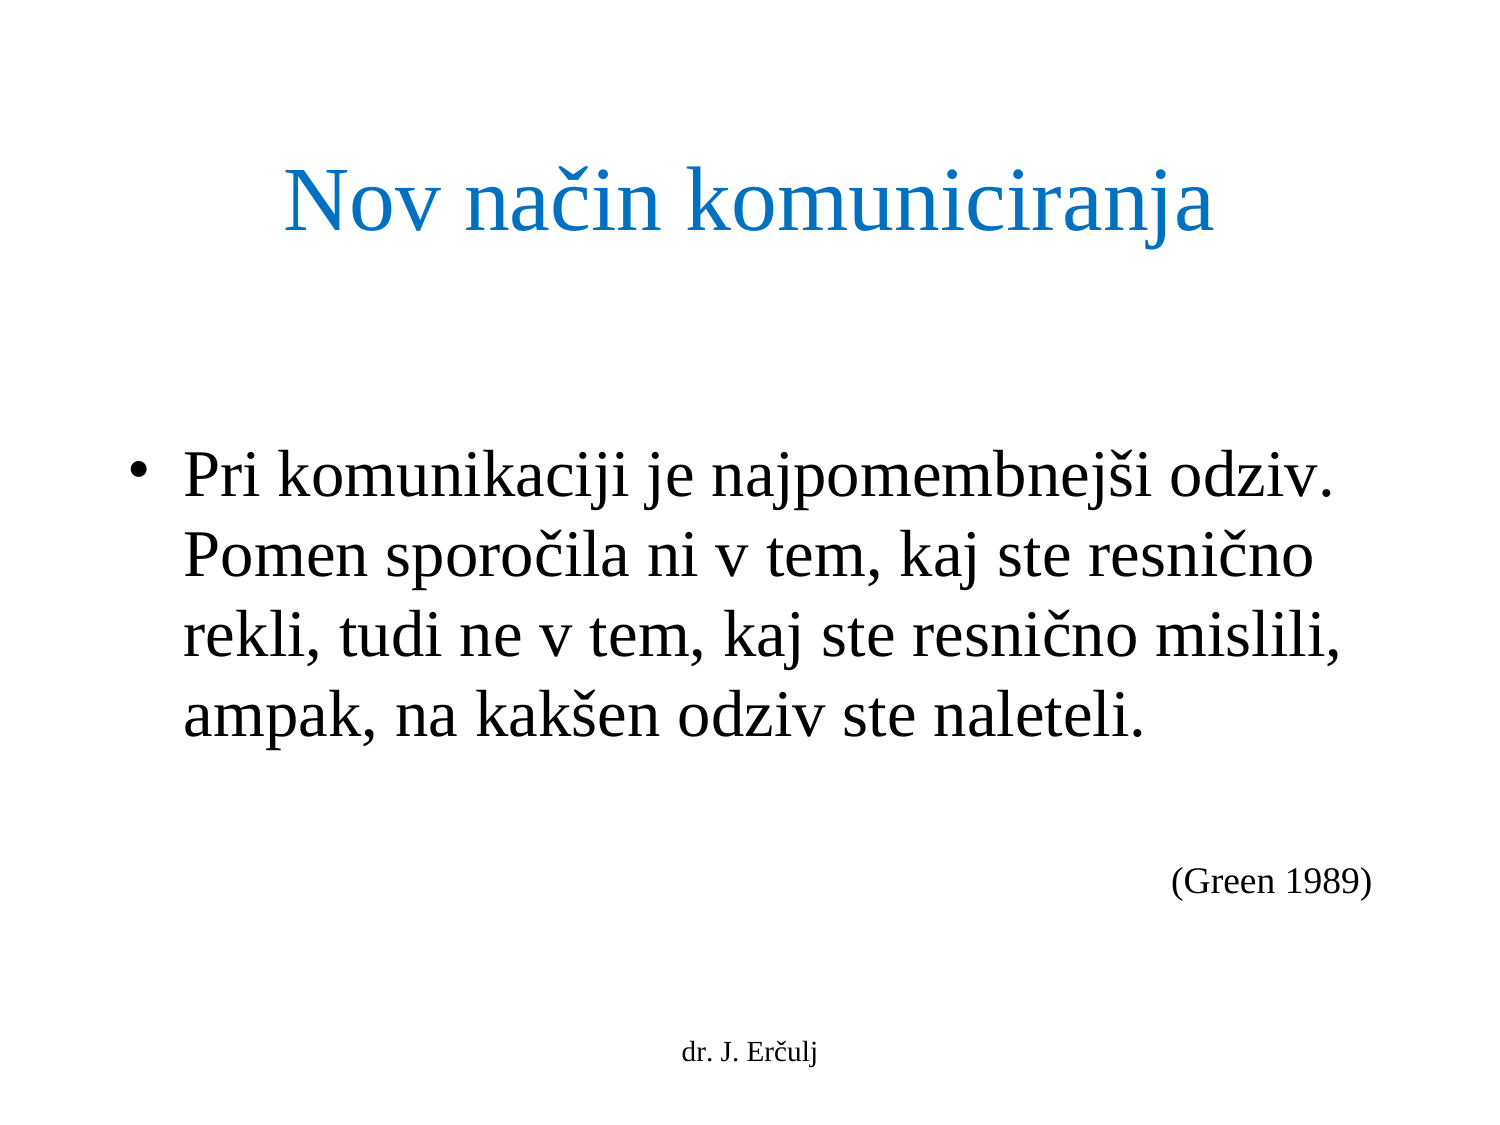

# Nov način komuniciranja
Pri komunikaciji je najpomembnejši odziv. Pomen sporočila ni v tem, kaj ste resnično rekli, tudi ne v tem, kaj ste resnično mislili, ampak, na kakšen odziv ste naleteli.
(Green 1989)
dr. J. Erčulj